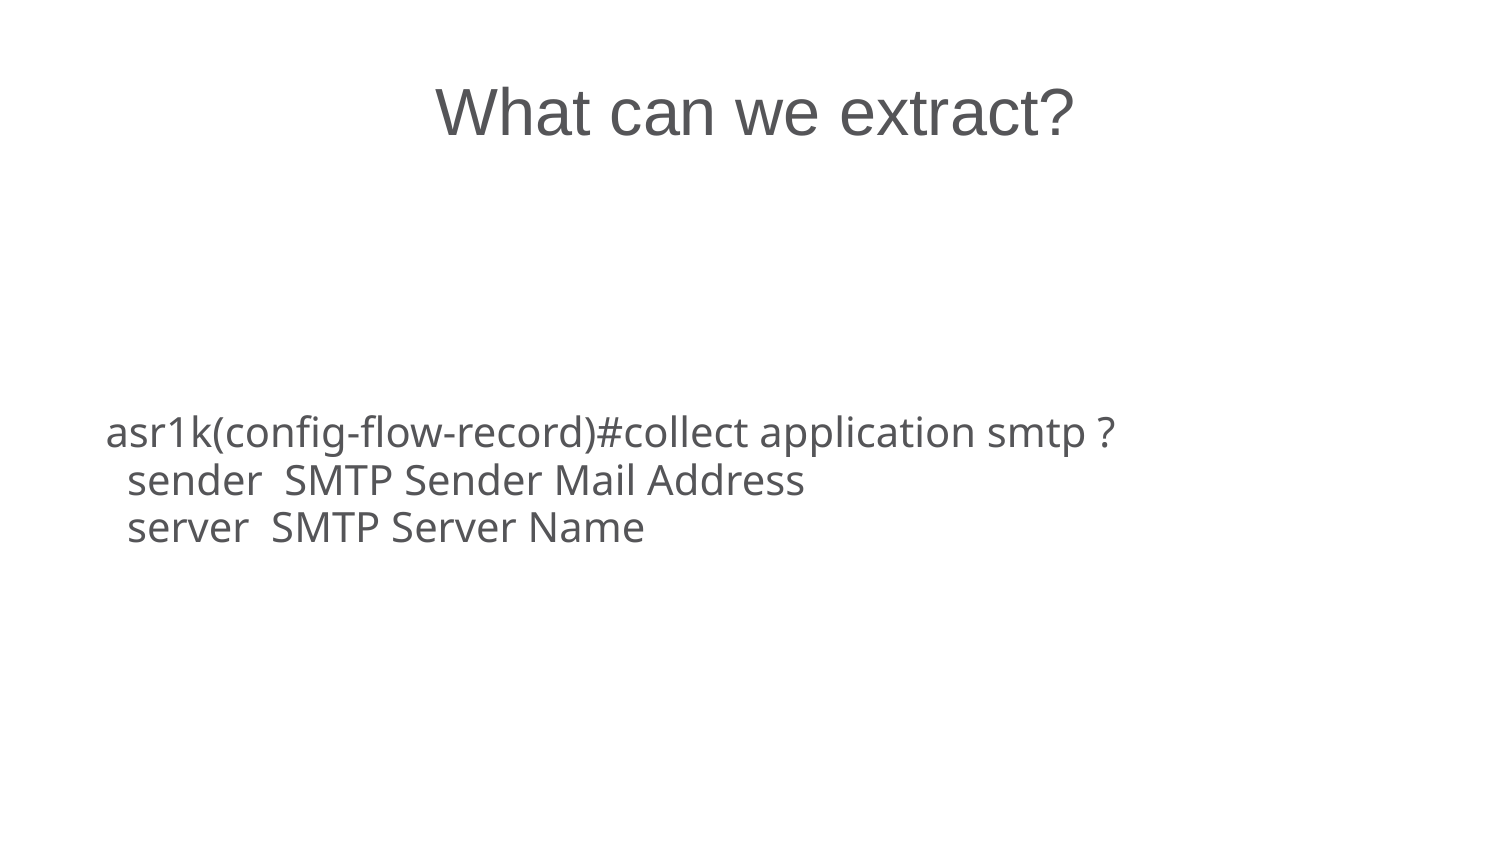

What can we extract?
# asr1k(config-flow-record)#collect application smtp ? sender SMTP Sender Mail Address server SMTP Server Name